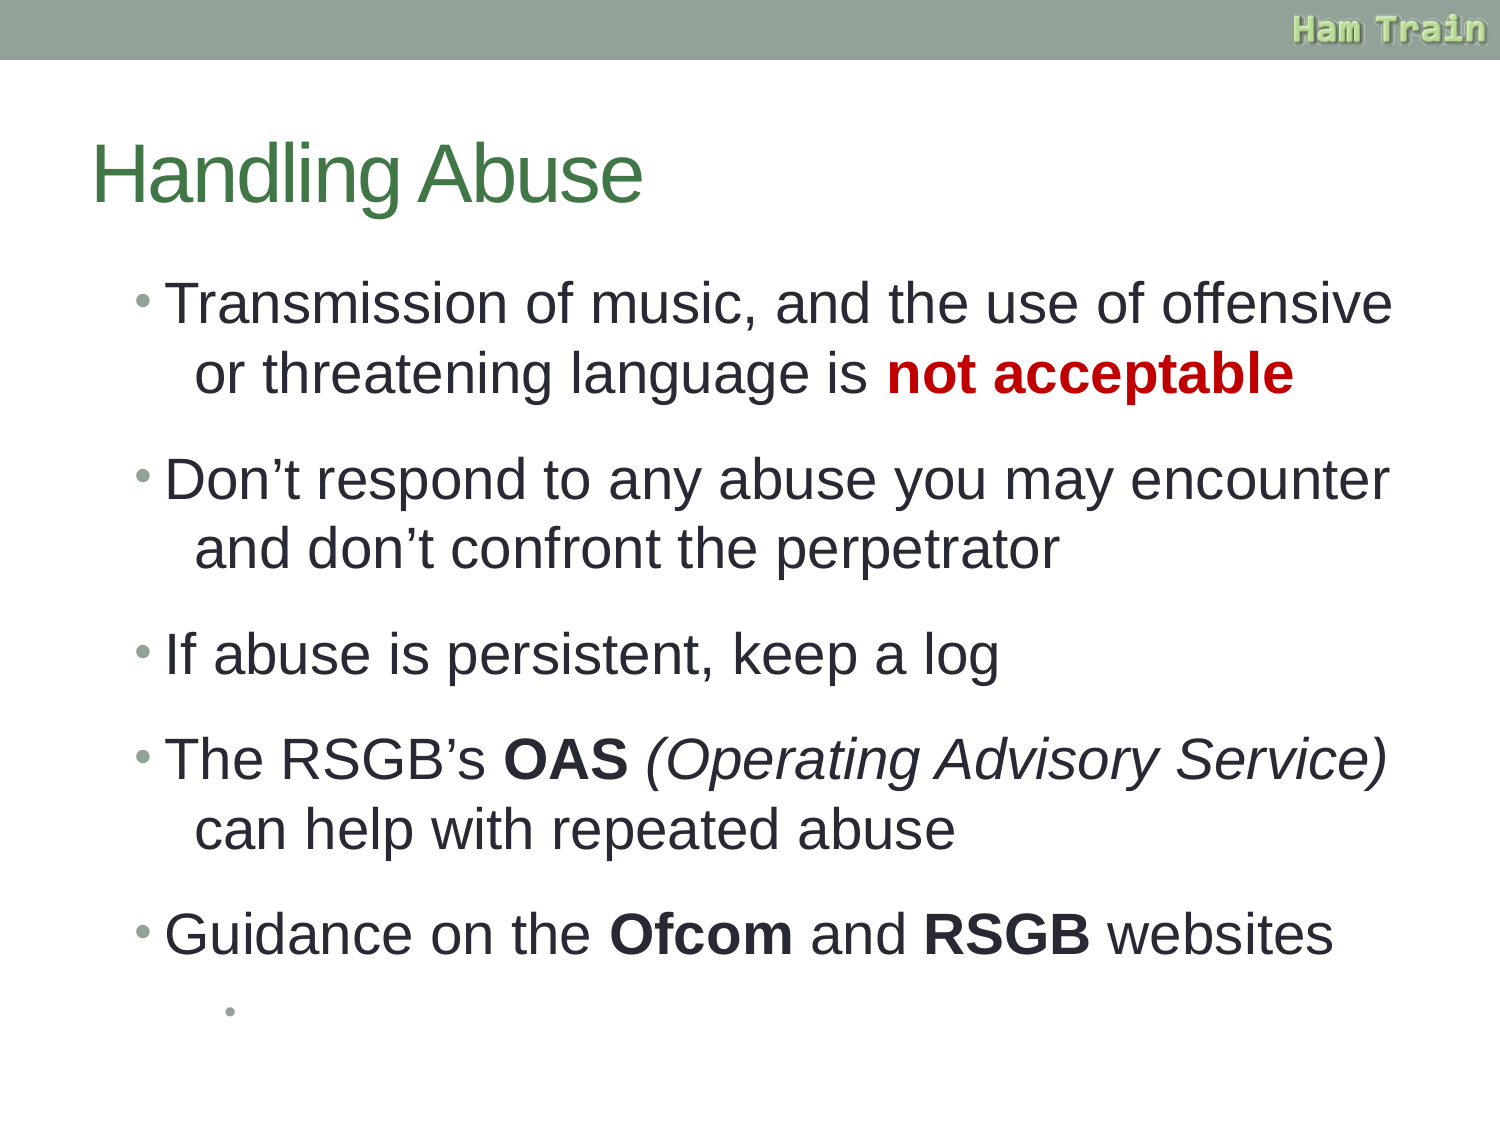

# Handling Abuse
Transmission of music, and the use of offensive or threatening language is not acceptable
Don’t respond to any abuse you may encounter and don’t confront the perpetrator
If abuse is persistent, keep a log
The RSGB’s OAS (Operating Advisory Service) can help with repeated abuse
Guidance on the Ofcom and RSGB websites